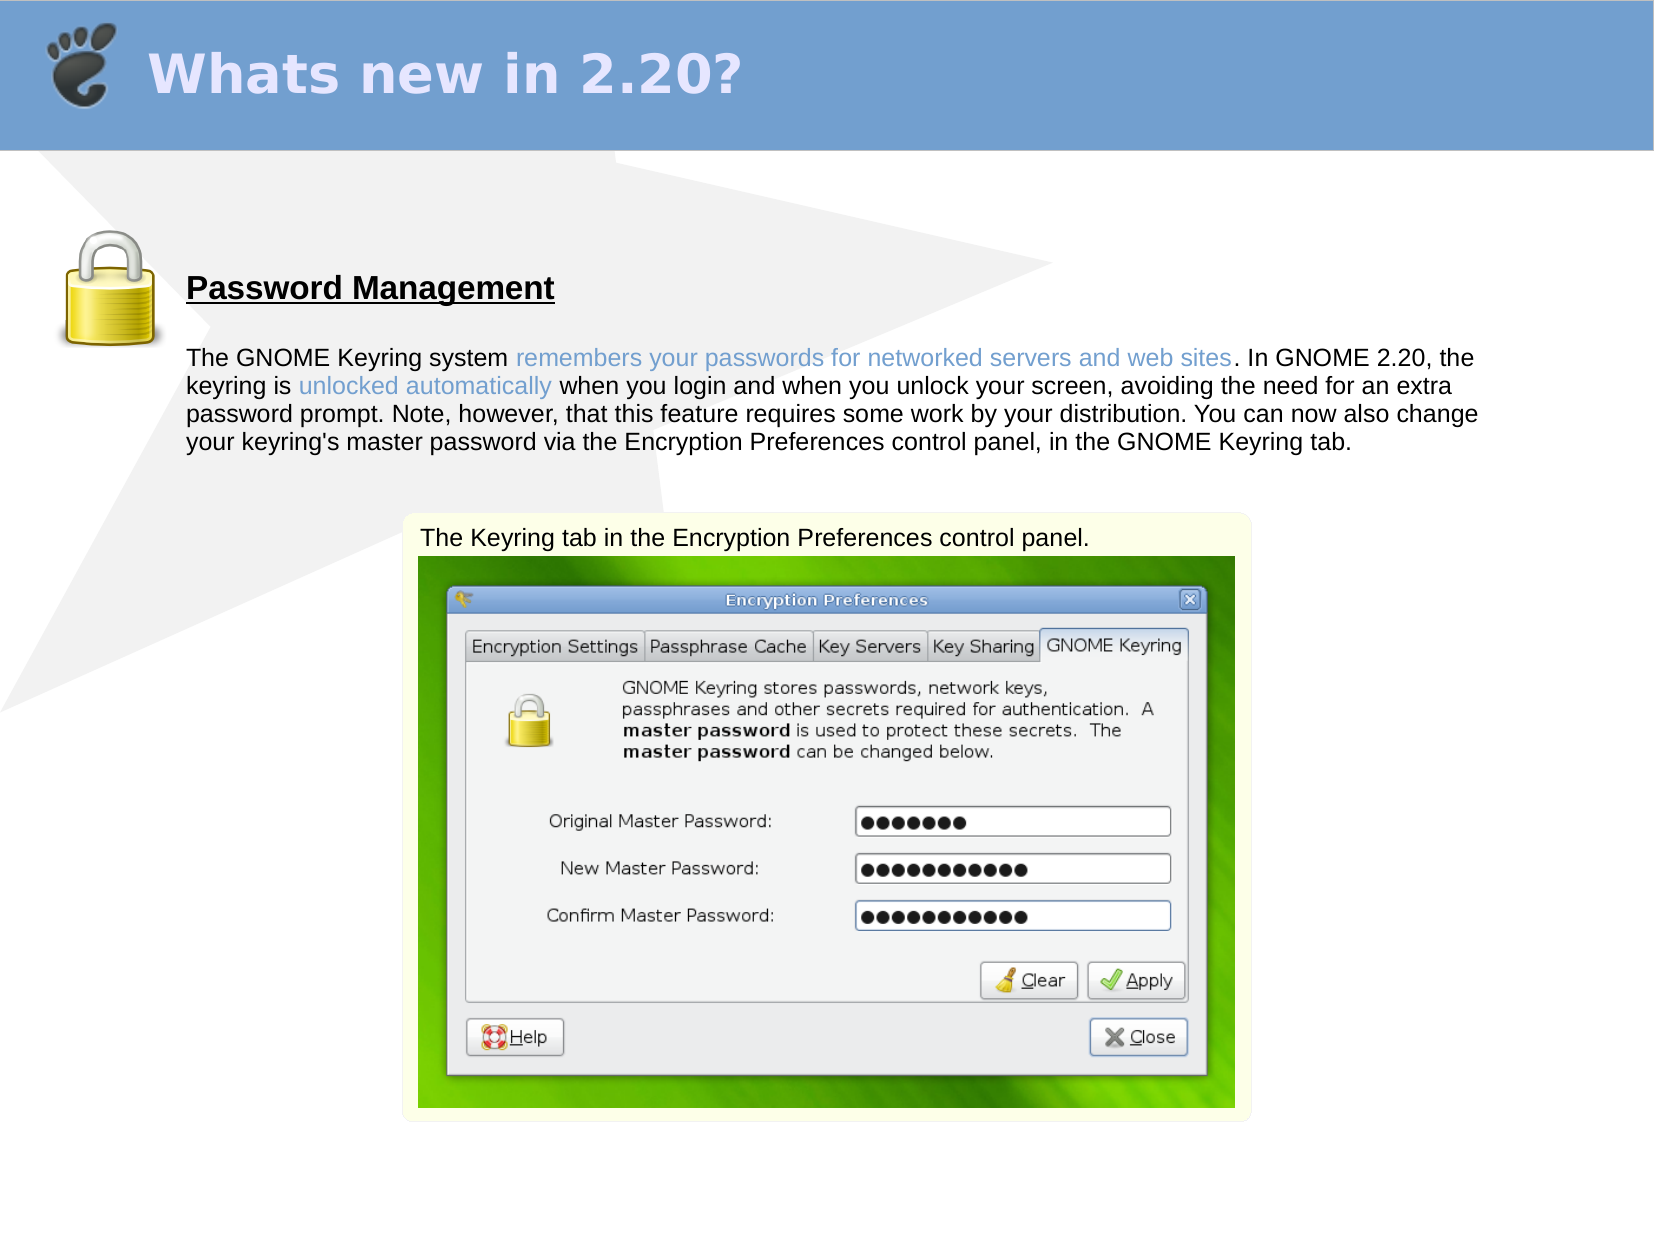

Whats new in 2.20?
#
Password Management
The GNOME Keyring system remembers your passwords for networked servers and web sites. In GNOME 2.20, the keyring is unlocked automatically when you login and when you unlock your screen, avoiding the need for an extra password prompt. Note, however, that this feature requires some work by your distribution. You can now also change your keyring's master password via the Encryption Preferences control panel, in the GNOME Keyring tab.
The Keyring tab in the Encryption Preferences control panel.